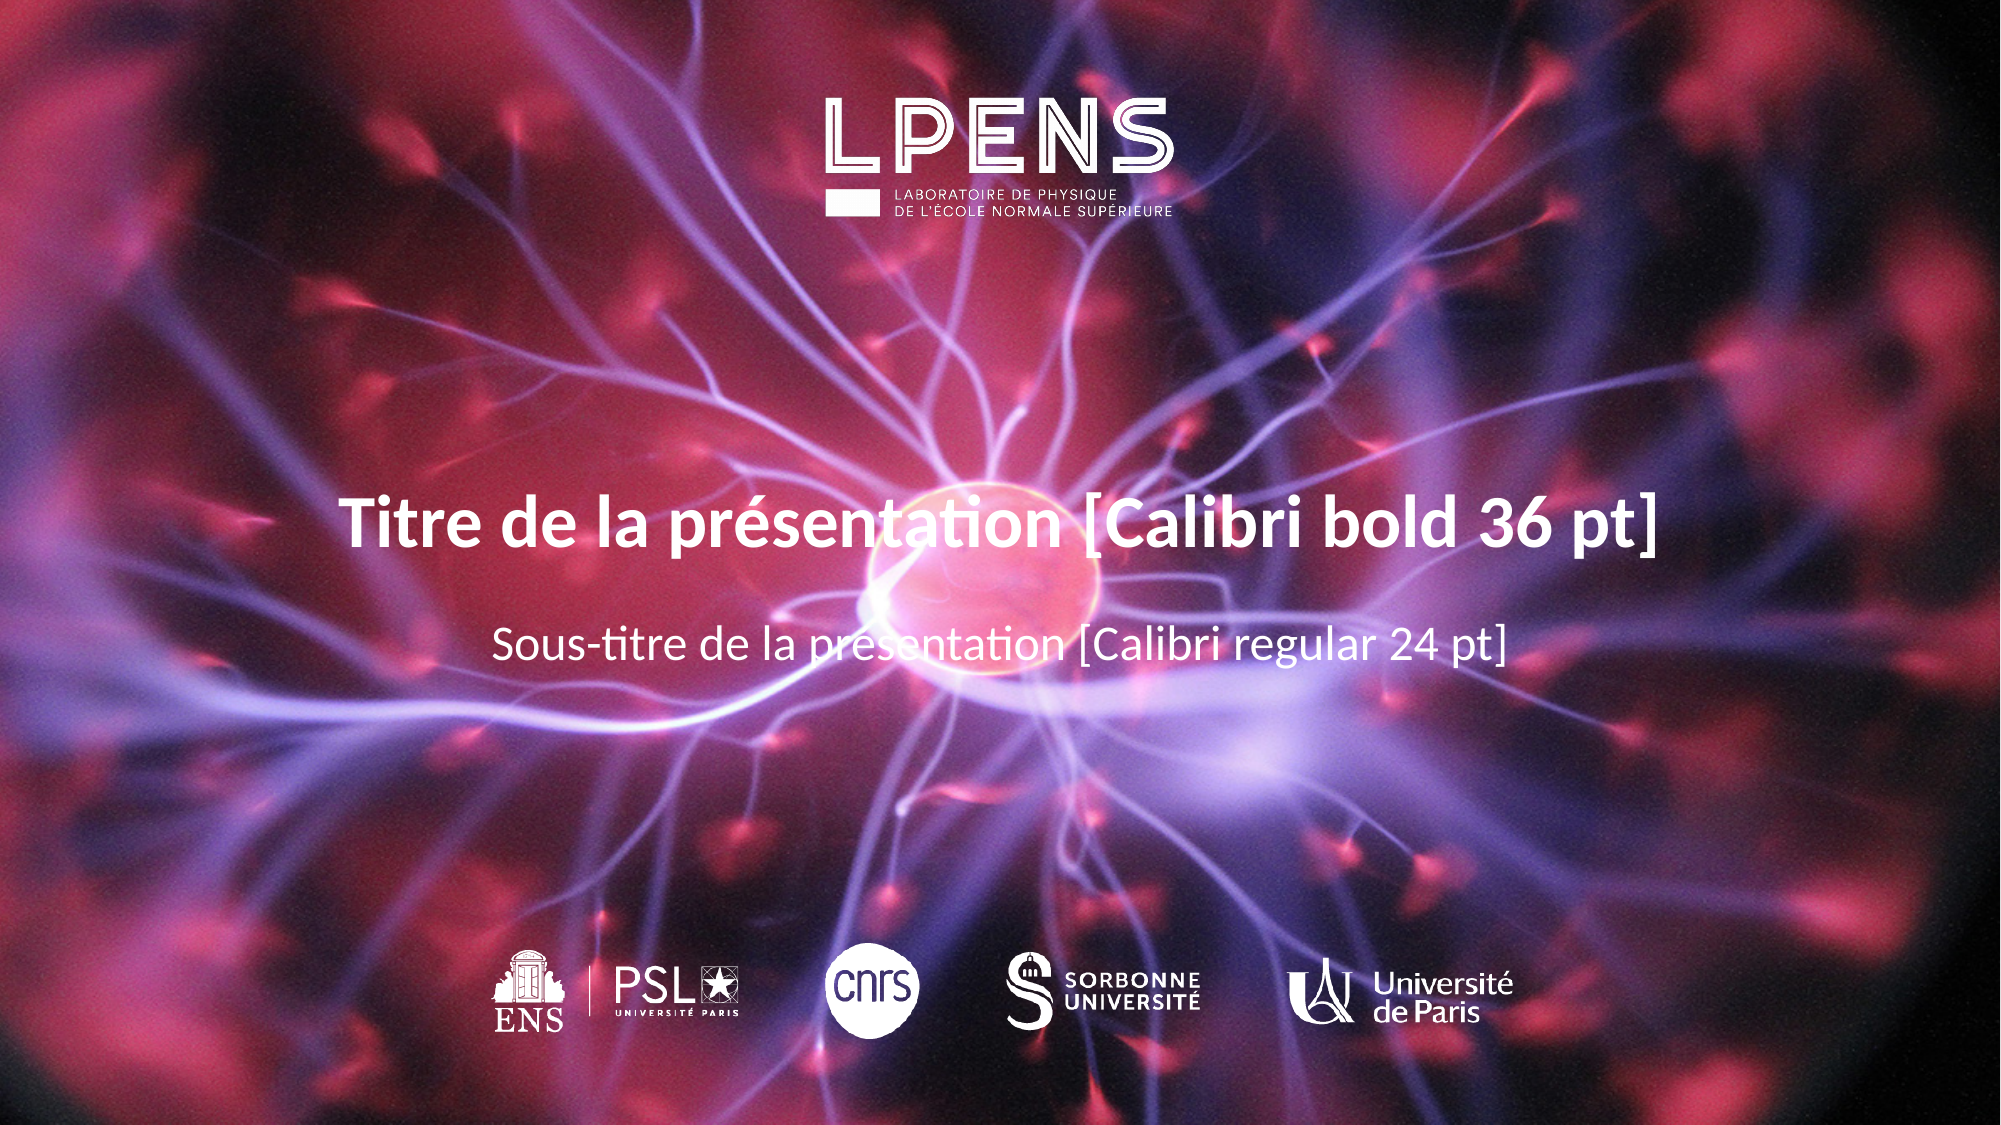

Titre de la présentation [Calibri bold 36 pt]
Sous-titre de la présentation [Calibri regular 24 pt]